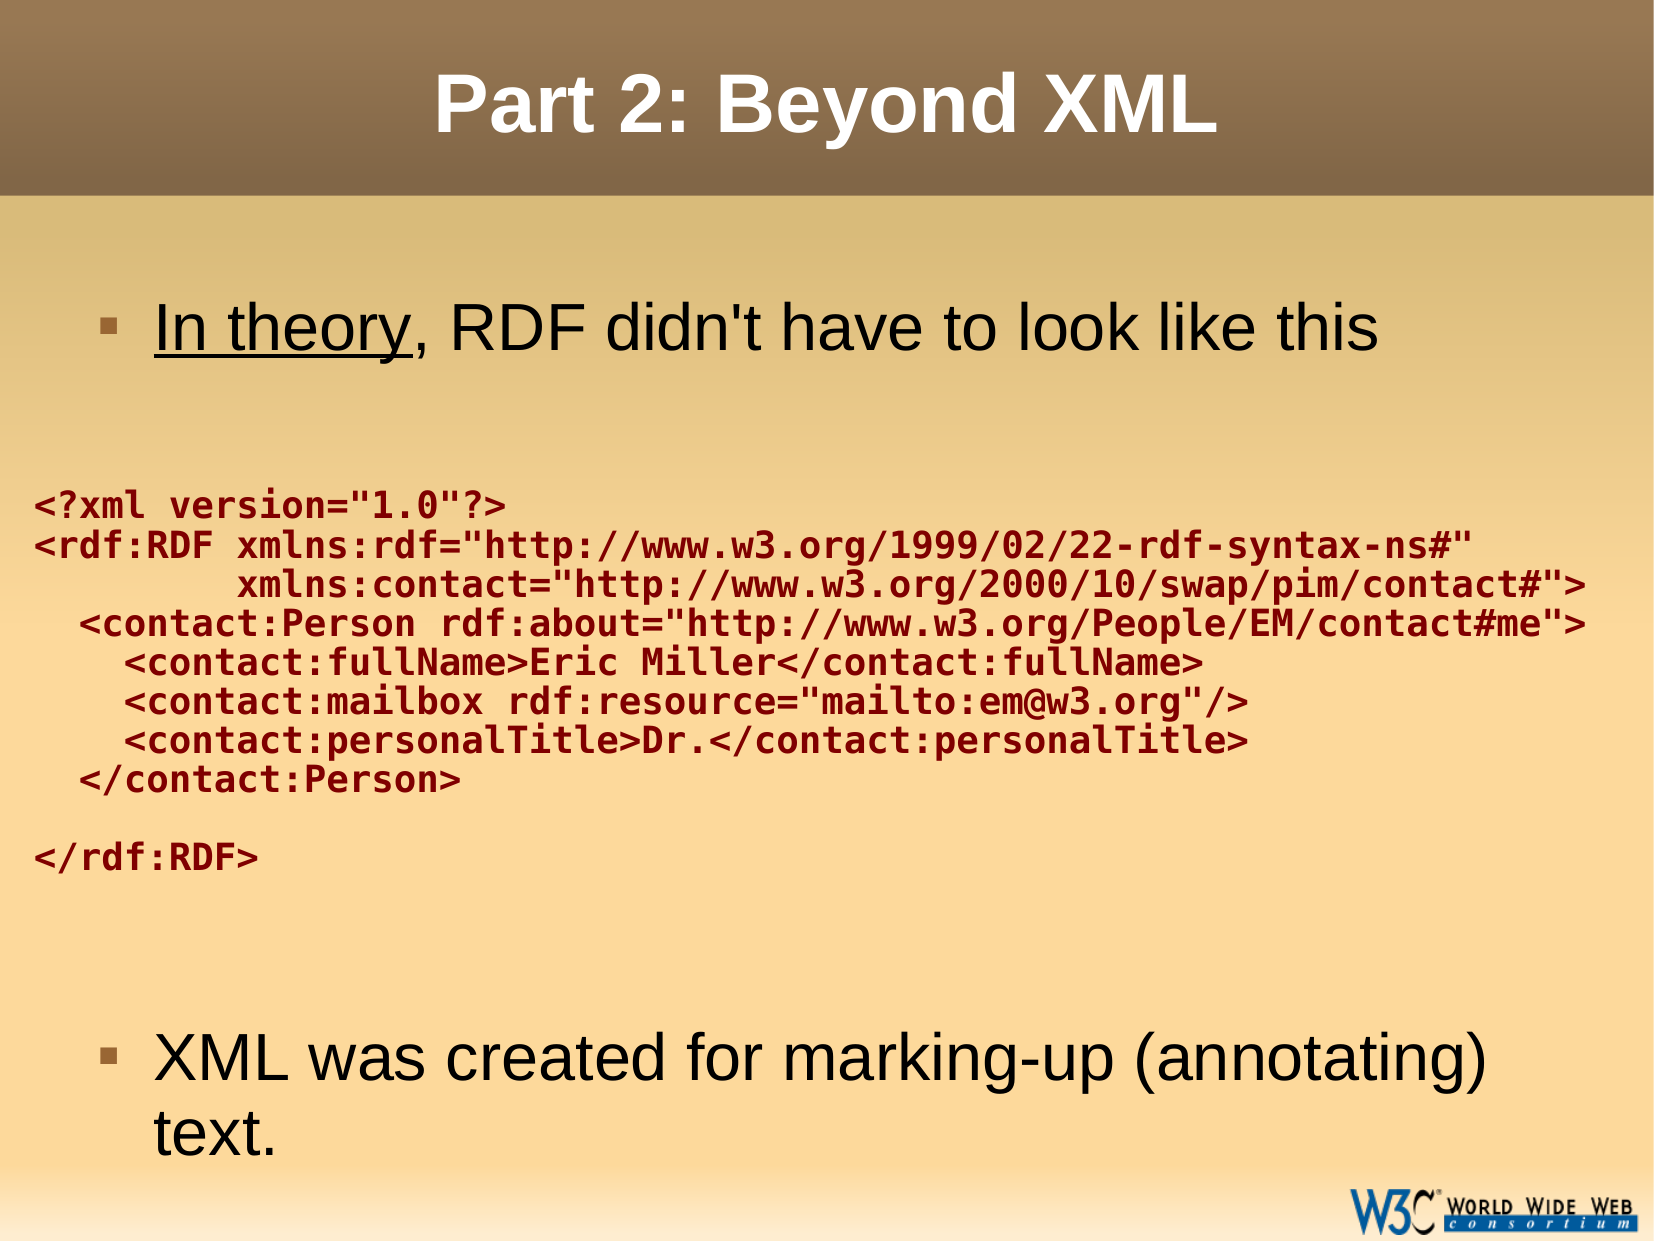

# Part 2: Beyond XML
In theory, RDF didn't have to look like this
XML was created for marking-up (annotating) text.
<?xml version="1.0"?>
<rdf:RDF xmlns:rdf="http://www.w3.org/1999/02/22-rdf-syntax-ns#"
 xmlns:contact="http://www.w3.org/2000/10/swap/pim/contact#">
 <contact:Person rdf:about="http://www.w3.org/People/EM/contact#me">
 <contact:fullName>Eric Miller</contact:fullName>
 <contact:mailbox rdf:resource="mailto:em@w3.org"/>
 <contact:personalTitle>Dr.</contact:personalTitle>
 </contact:Person>
</rdf:RDF>